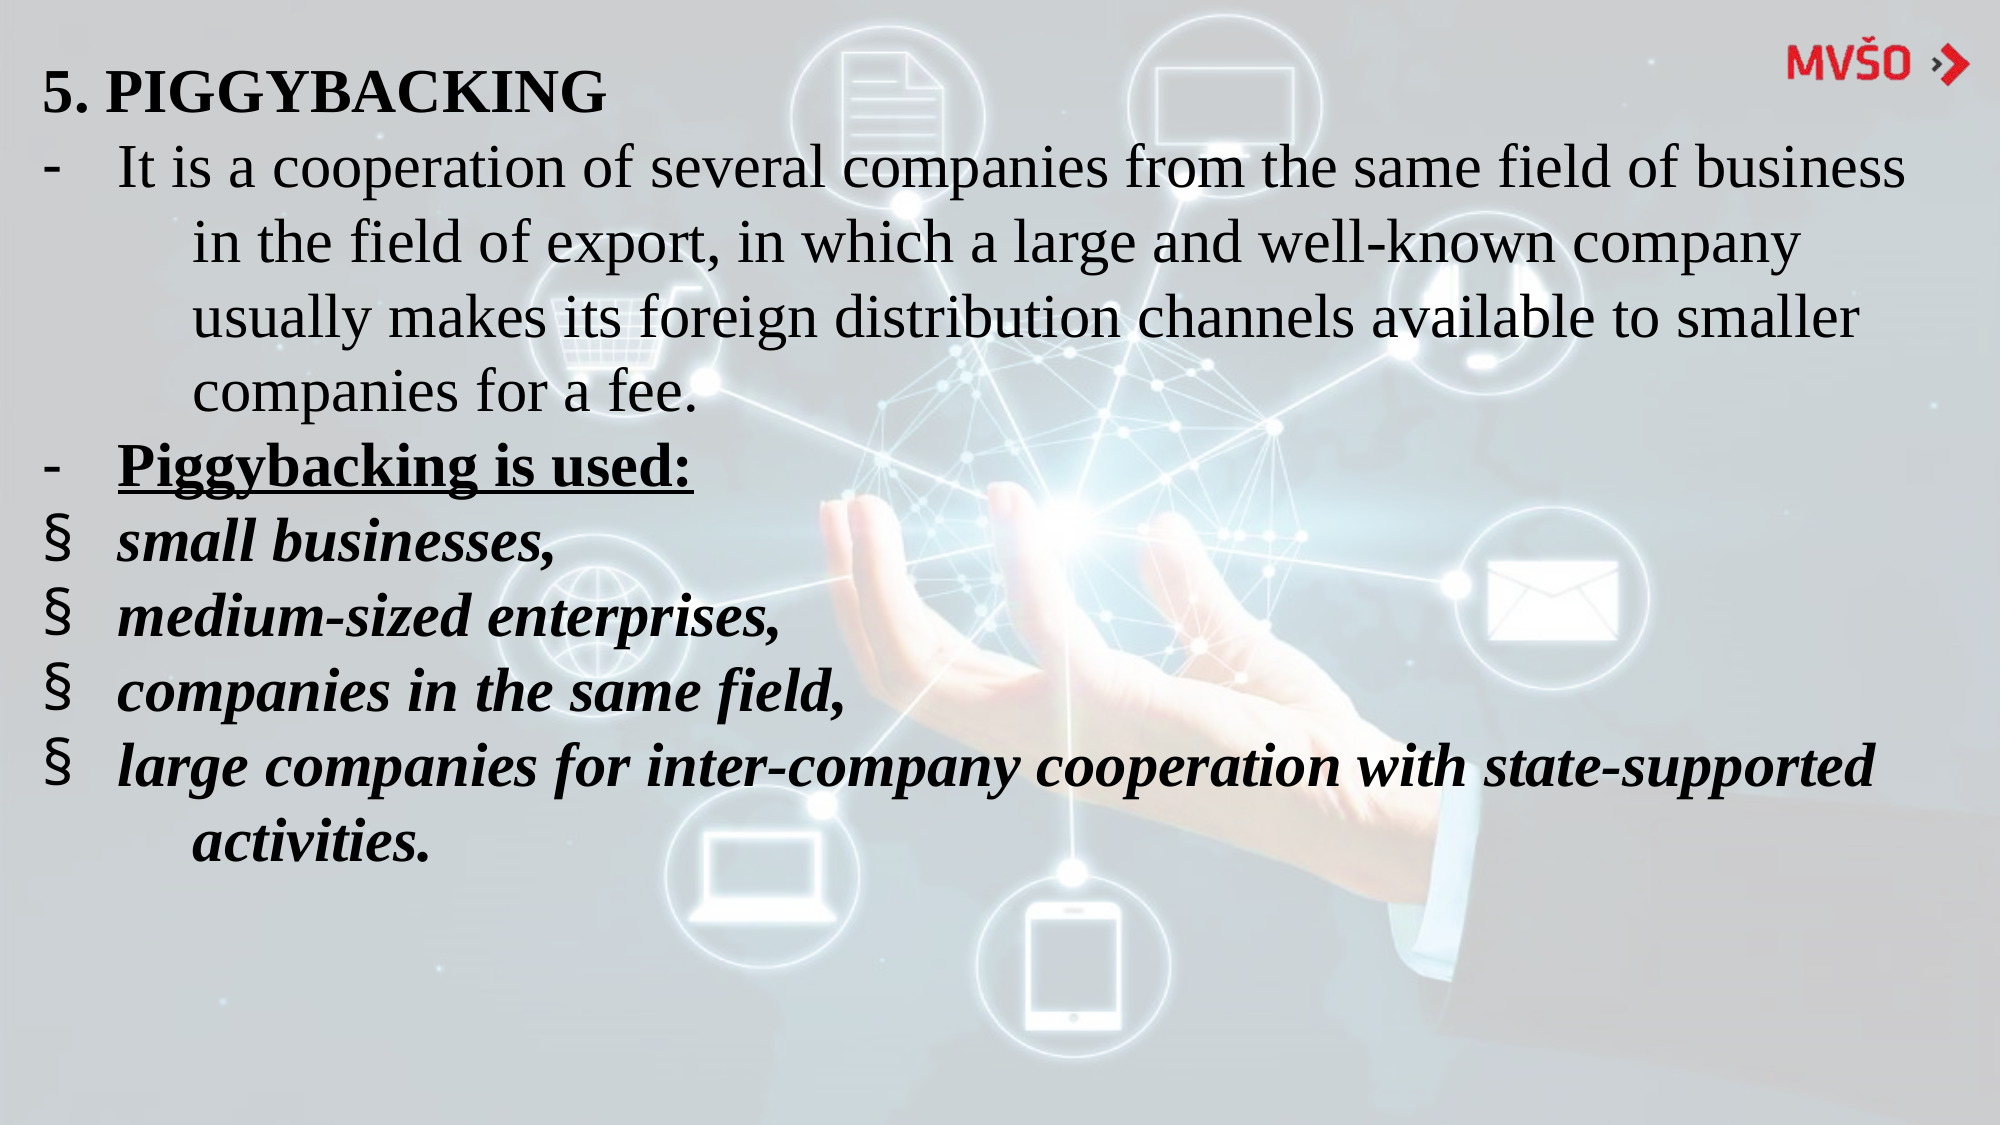

5. PIGGYBACKING
It is a cooperation of several companies from the same field of business in the field of export, in which a large and well-known company usually makes its foreign distribution channels available to smaller companies for a fee.
Piggybacking is used:
small businesses,
medium-sized enterprises,
companies in the same field,
large companies for inter-company cooperation with state-supported activities.